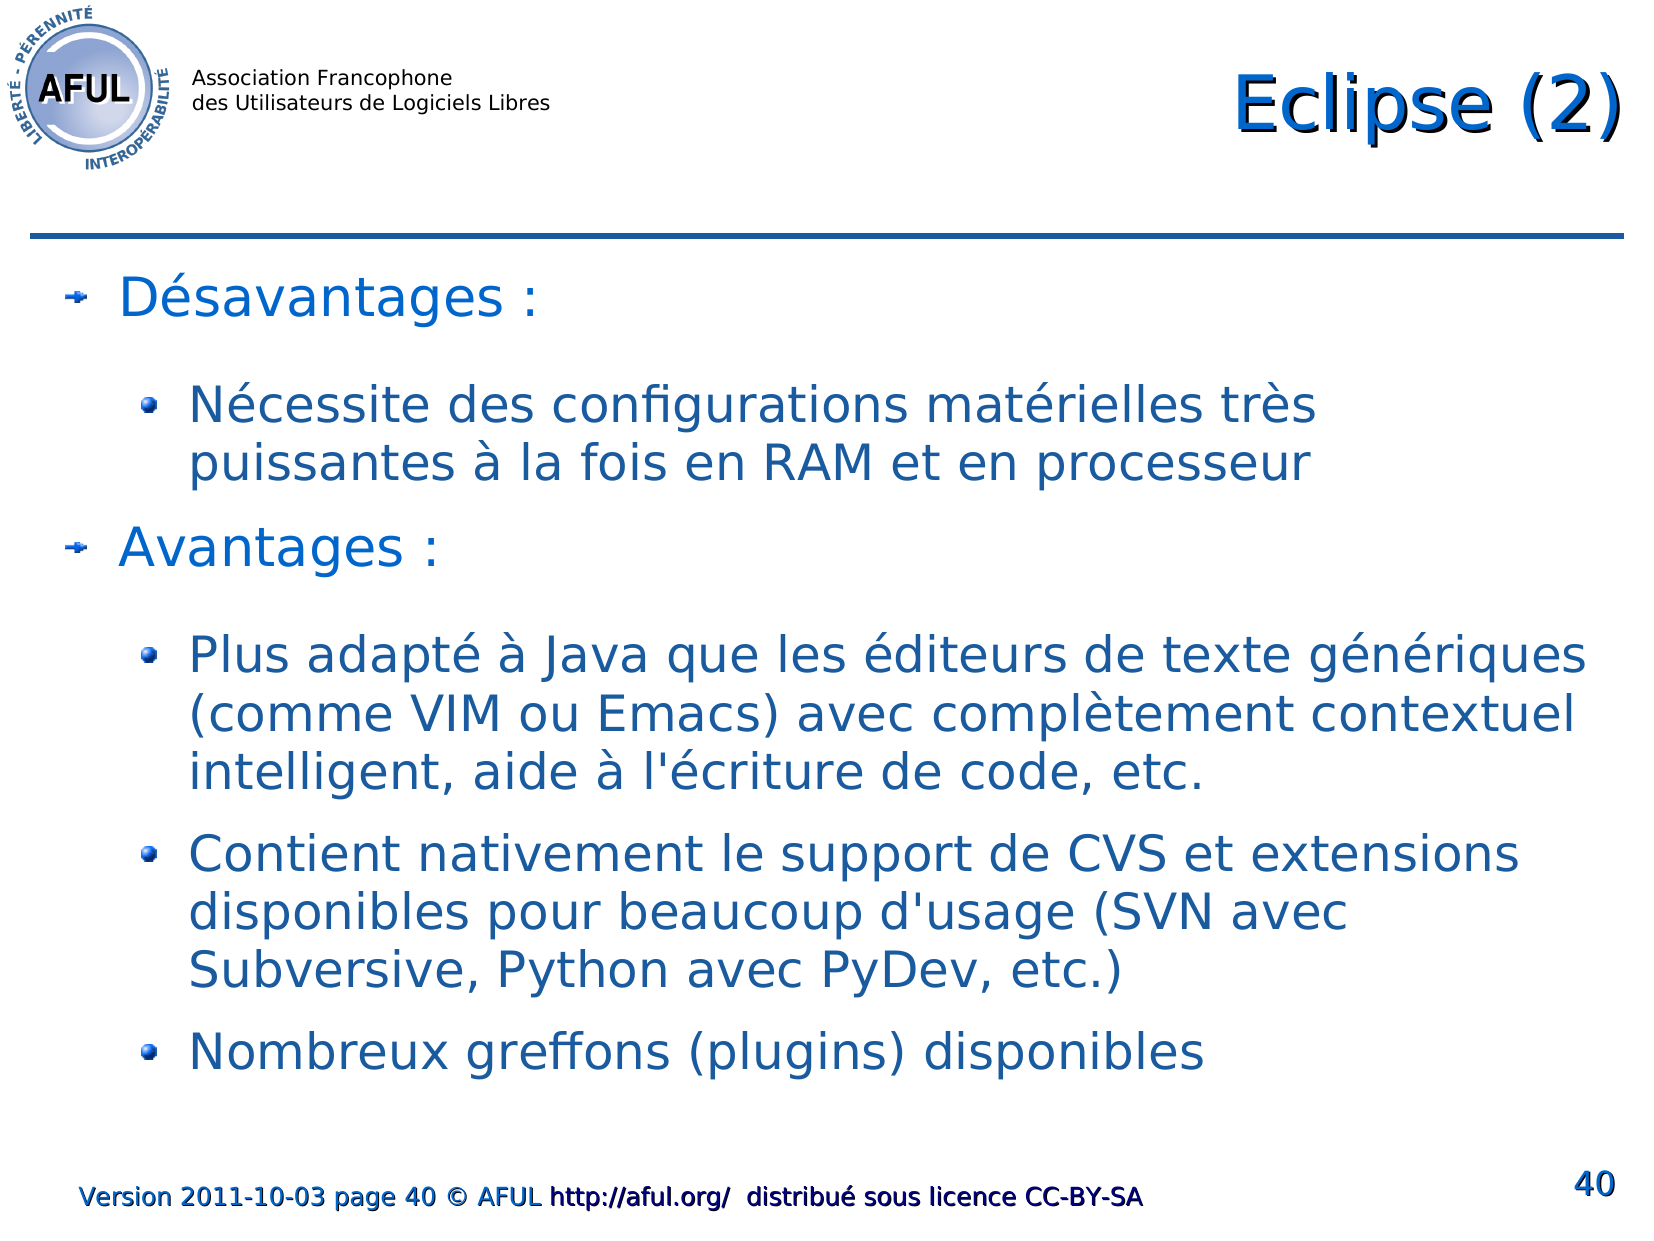

# Eclipse (2)
Désavantages :
Nécessite des configurations matérielles très puissantes à la fois en RAM et en processeur
Avantages :
Plus adapté à Java que les éditeurs de texte génériques (comme VIM ou Emacs) avec complètement contextuel intelligent, aide à l'écriture de code, etc.
Contient nativement le support de CVS et extensions disponibles pour beaucoup d'usage (SVN avec Subversive, Python avec PyDev, etc.)
Nombreux greffons (plugins) disponibles